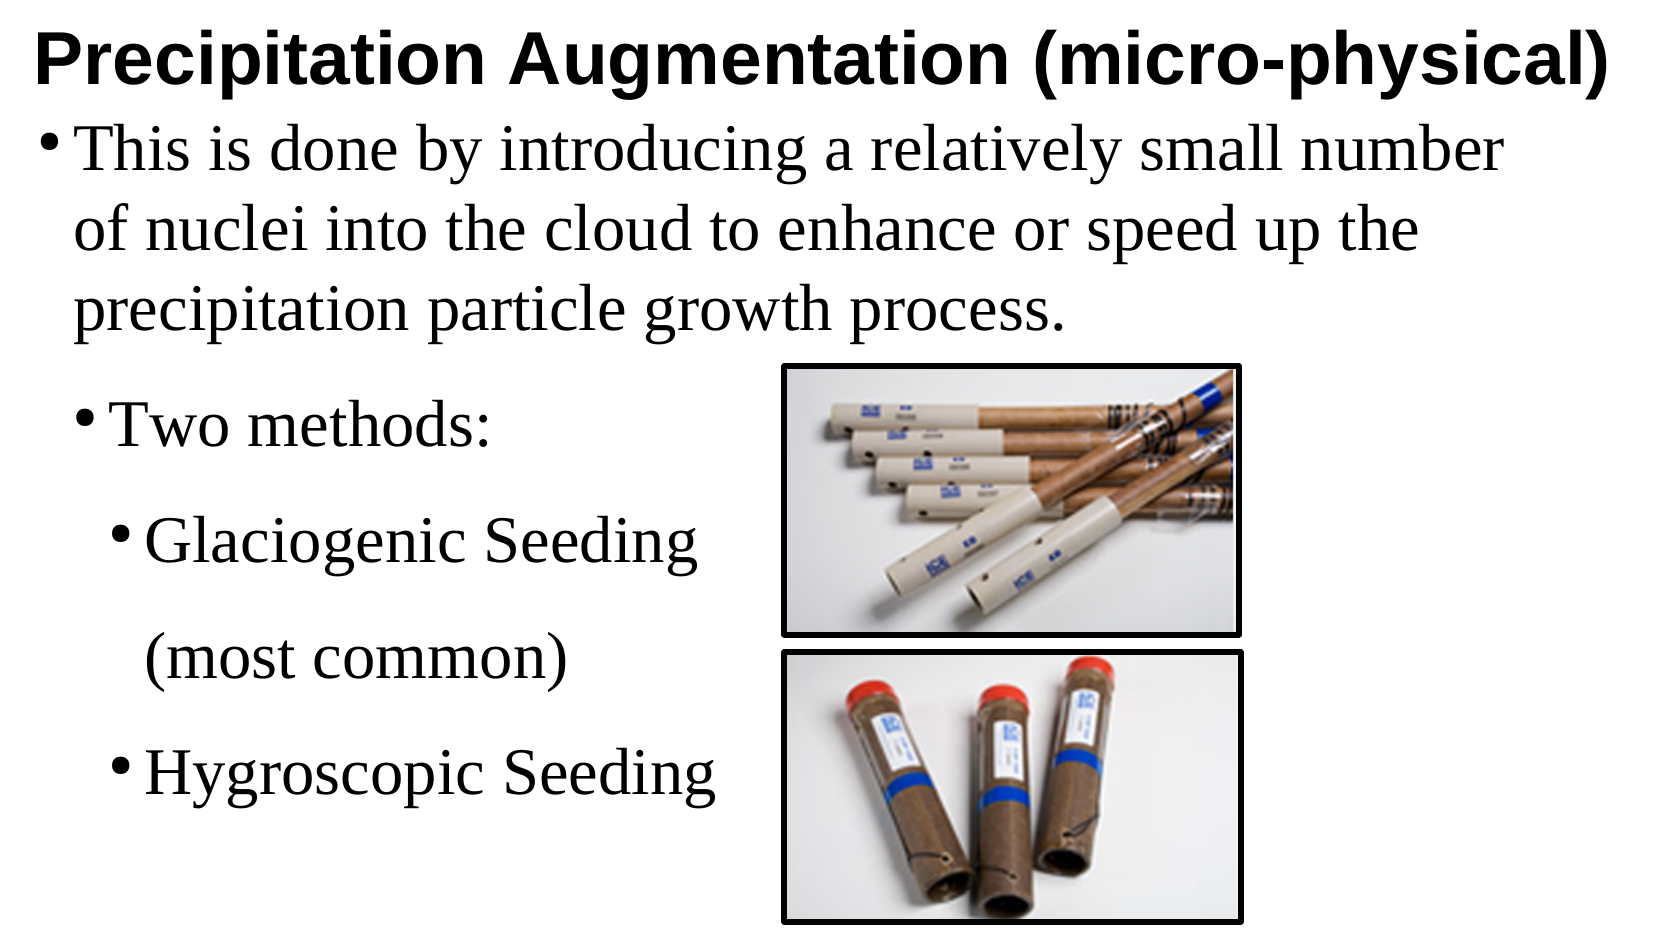

# Precipitation Augmentation (micro-physical)
This is done by introducing a relatively small number of nuclei into the cloud to enhance or speed up the precipitation particle growth process.
Two methods:
Glaciogenic Seeding
(most common)
Hygroscopic Seeding